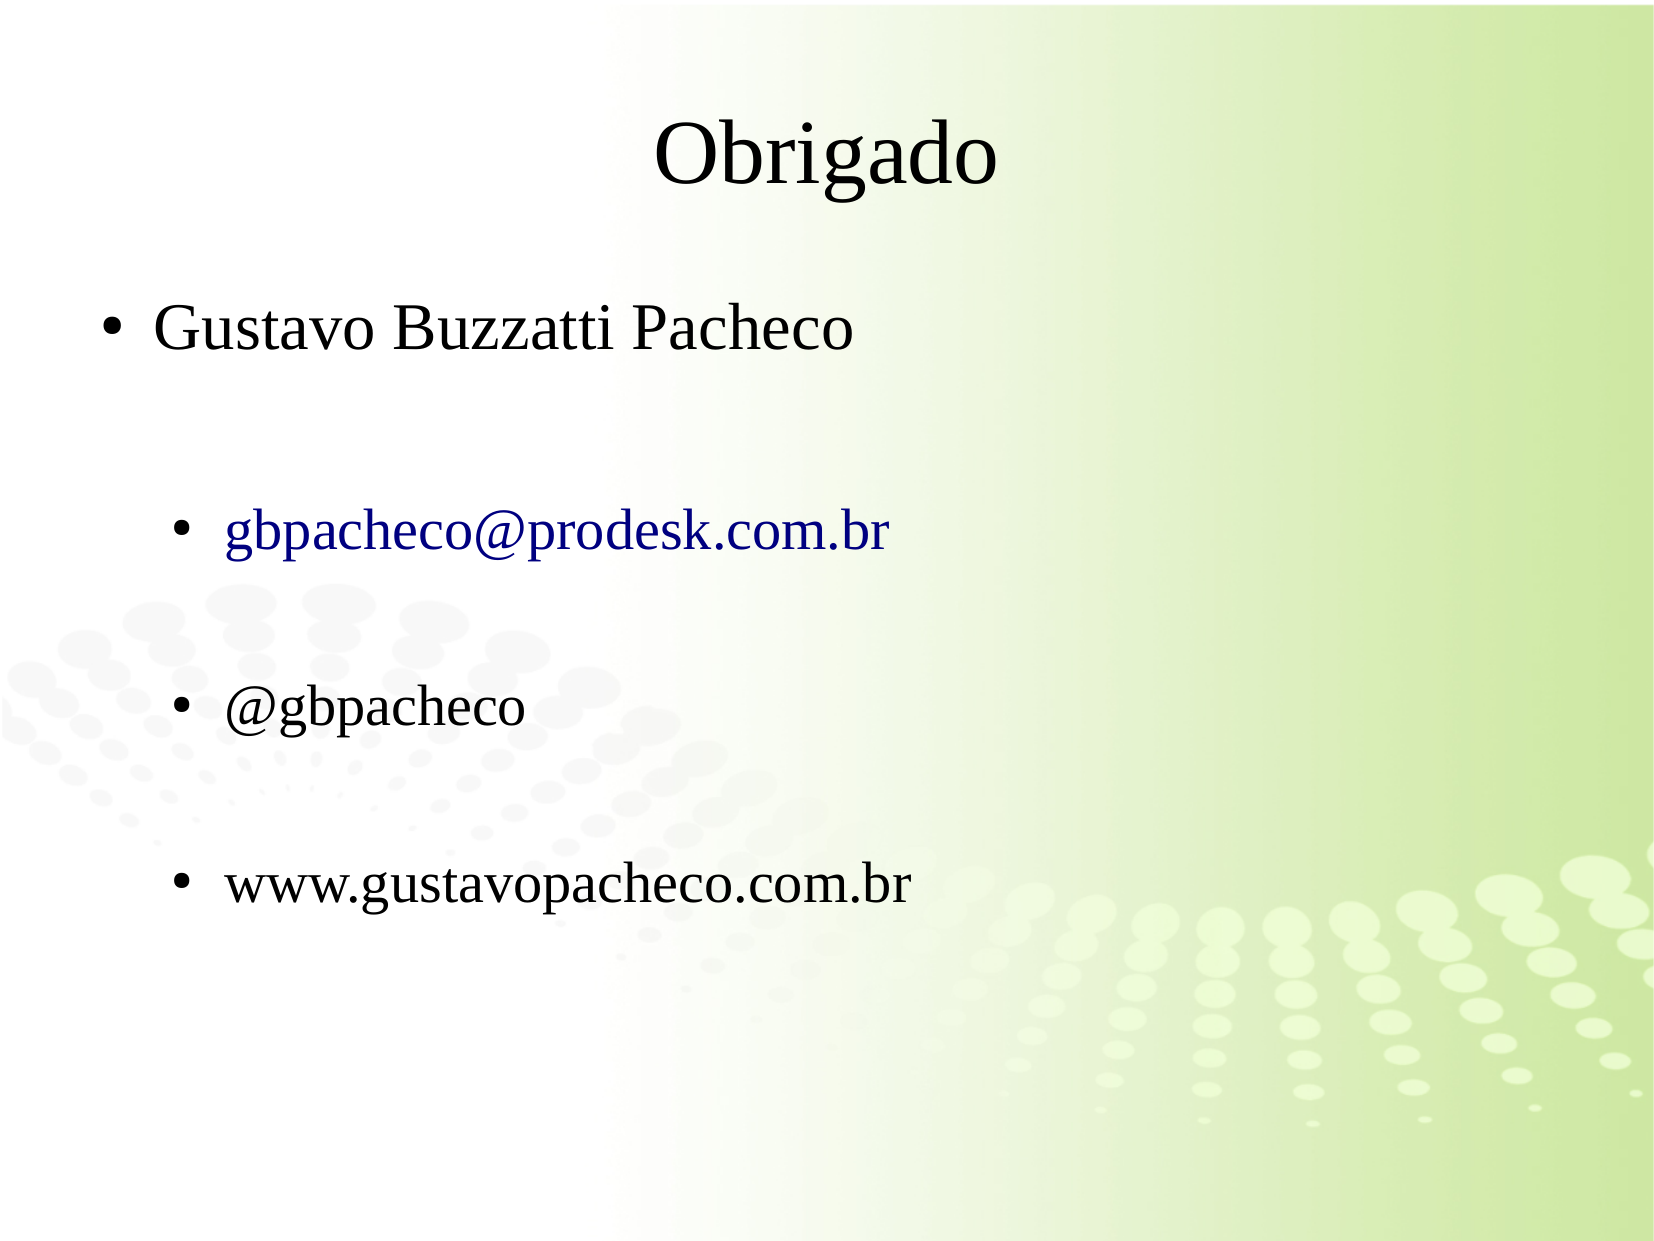

# Obrigado
Gustavo Buzzatti Pacheco
gbpacheco@prodesk.com.br
@gbpacheco
www.gustavopacheco.com.br